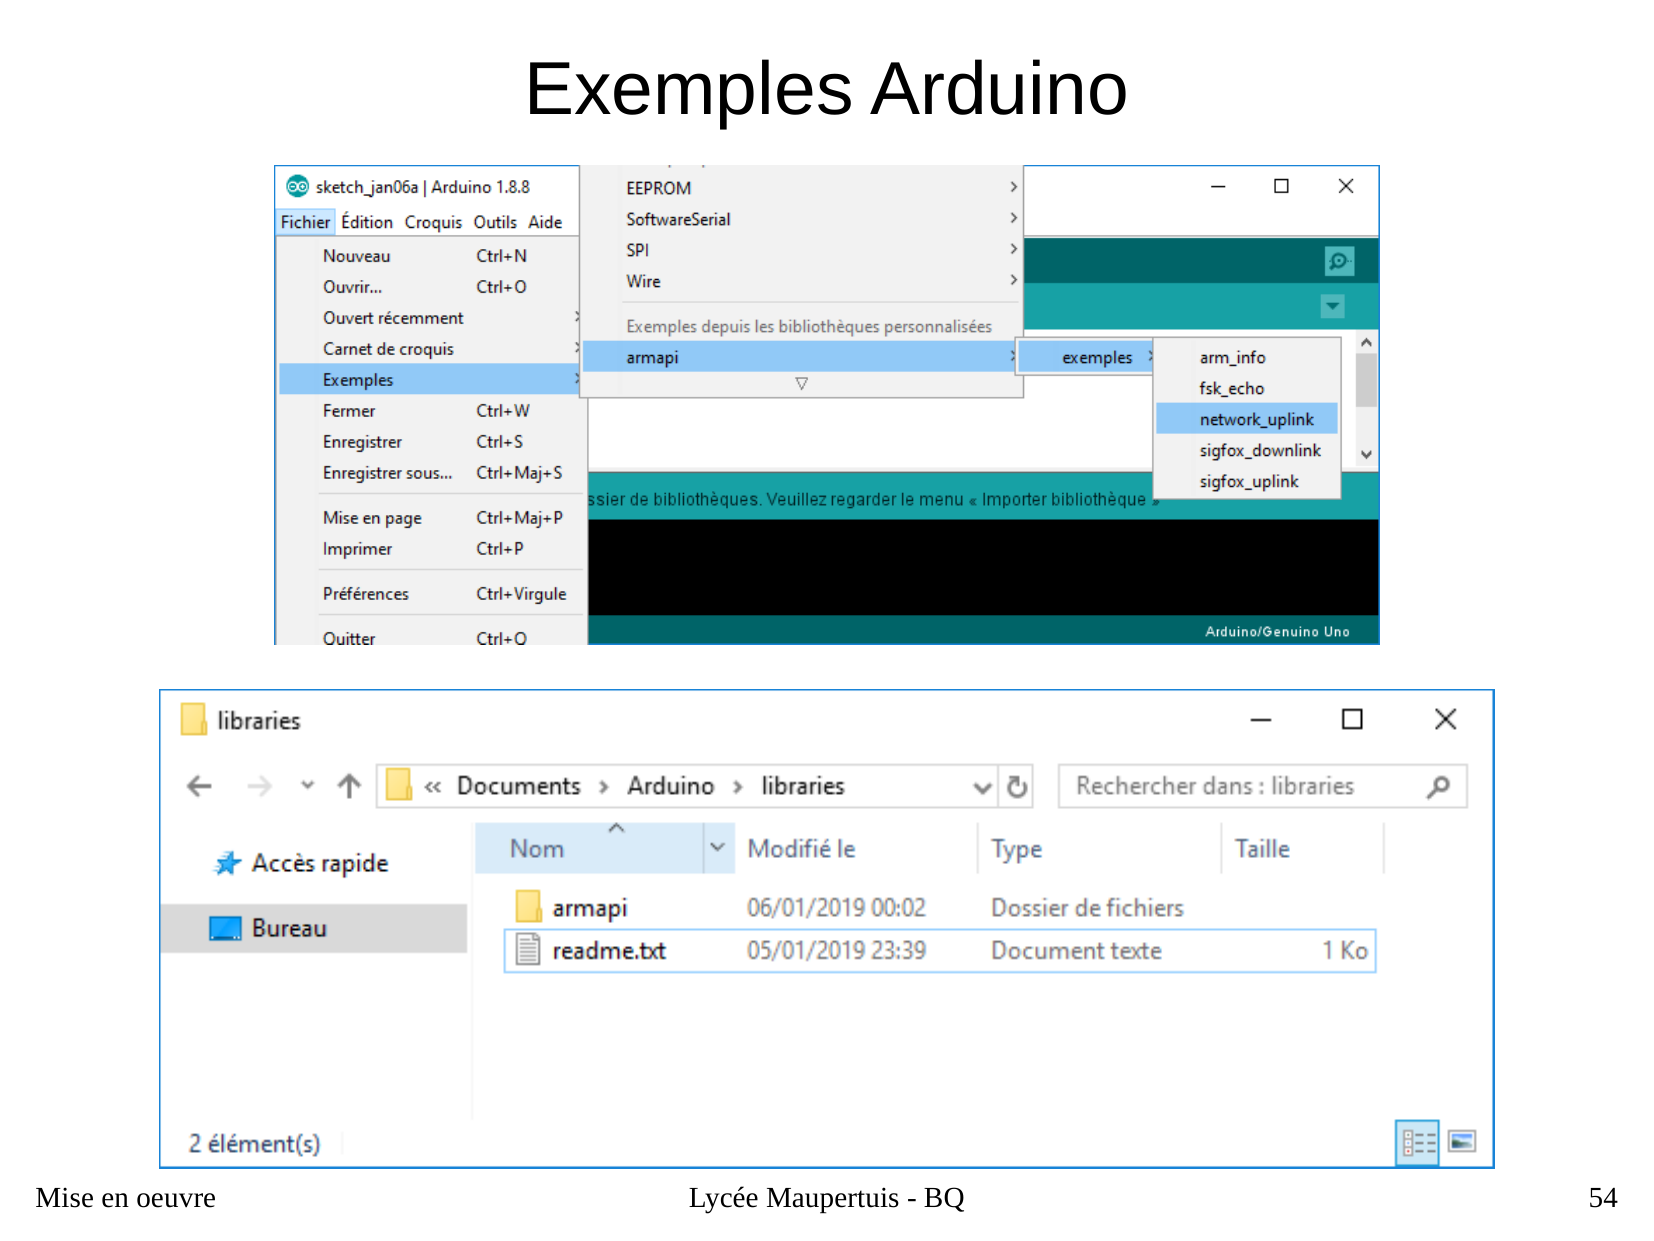

# Exemples Arduino
Mise en oeuvre
Lycée Maupertuis - BQ
54